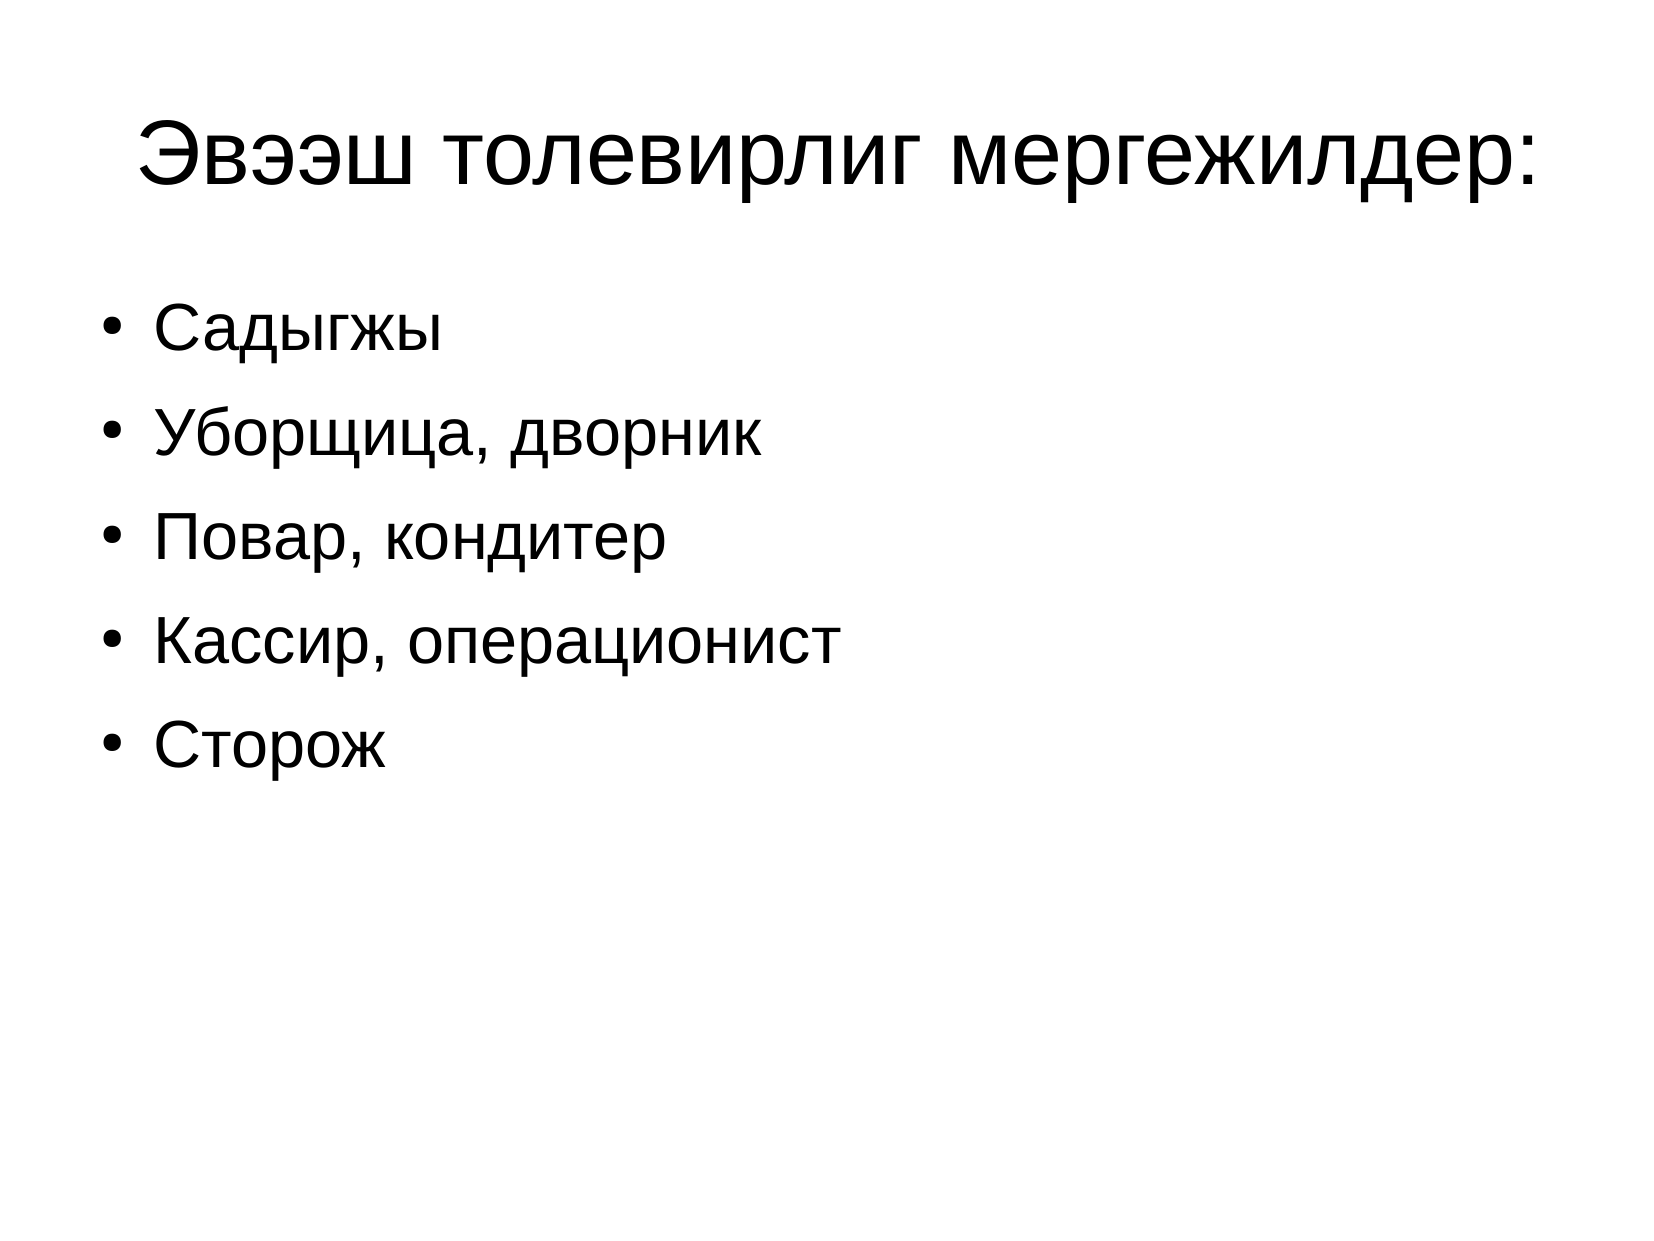

# Эвээш толевирлиг мергежилдер:
Садыгжы
Уборщица, дворник
Повар, кондитер
Кассир, операционист
Сторож